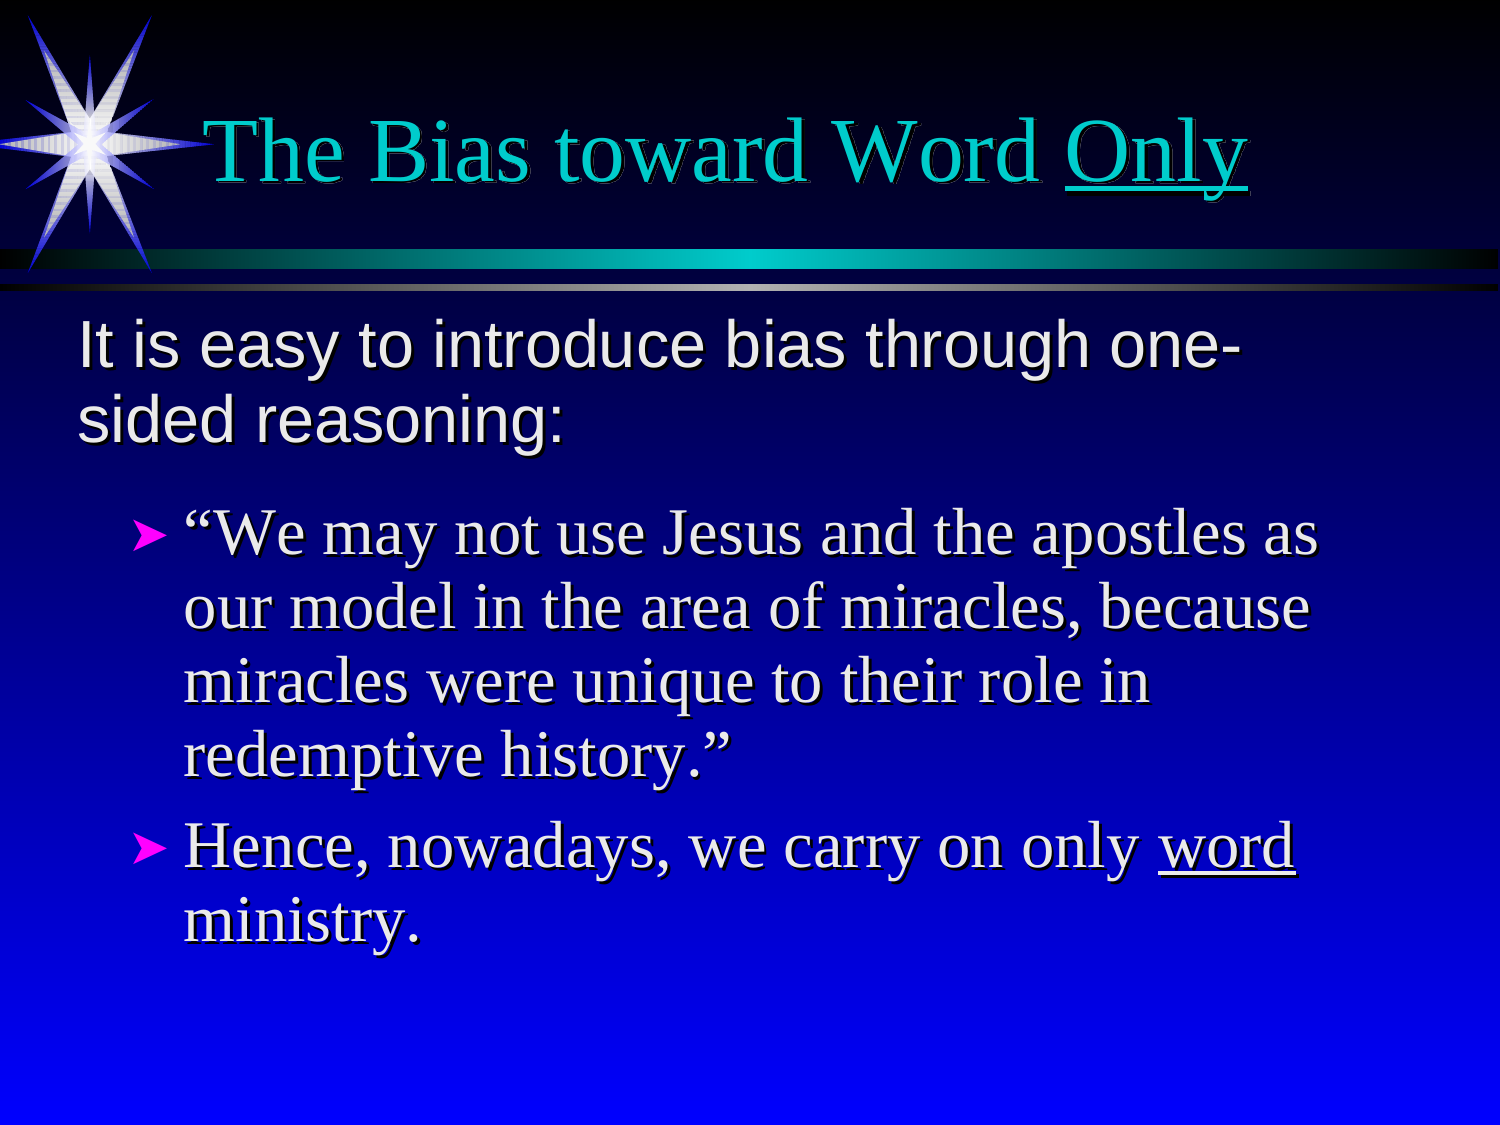

# The Bias toward Word Only
It is easy to introduce bias through one-sided reasoning:
“We may not use Jesus and the apostles as our model in the area of miracles, because miracles were unique to their role in redemptive history.”
Hence, nowadays, we carry on only word ministry.